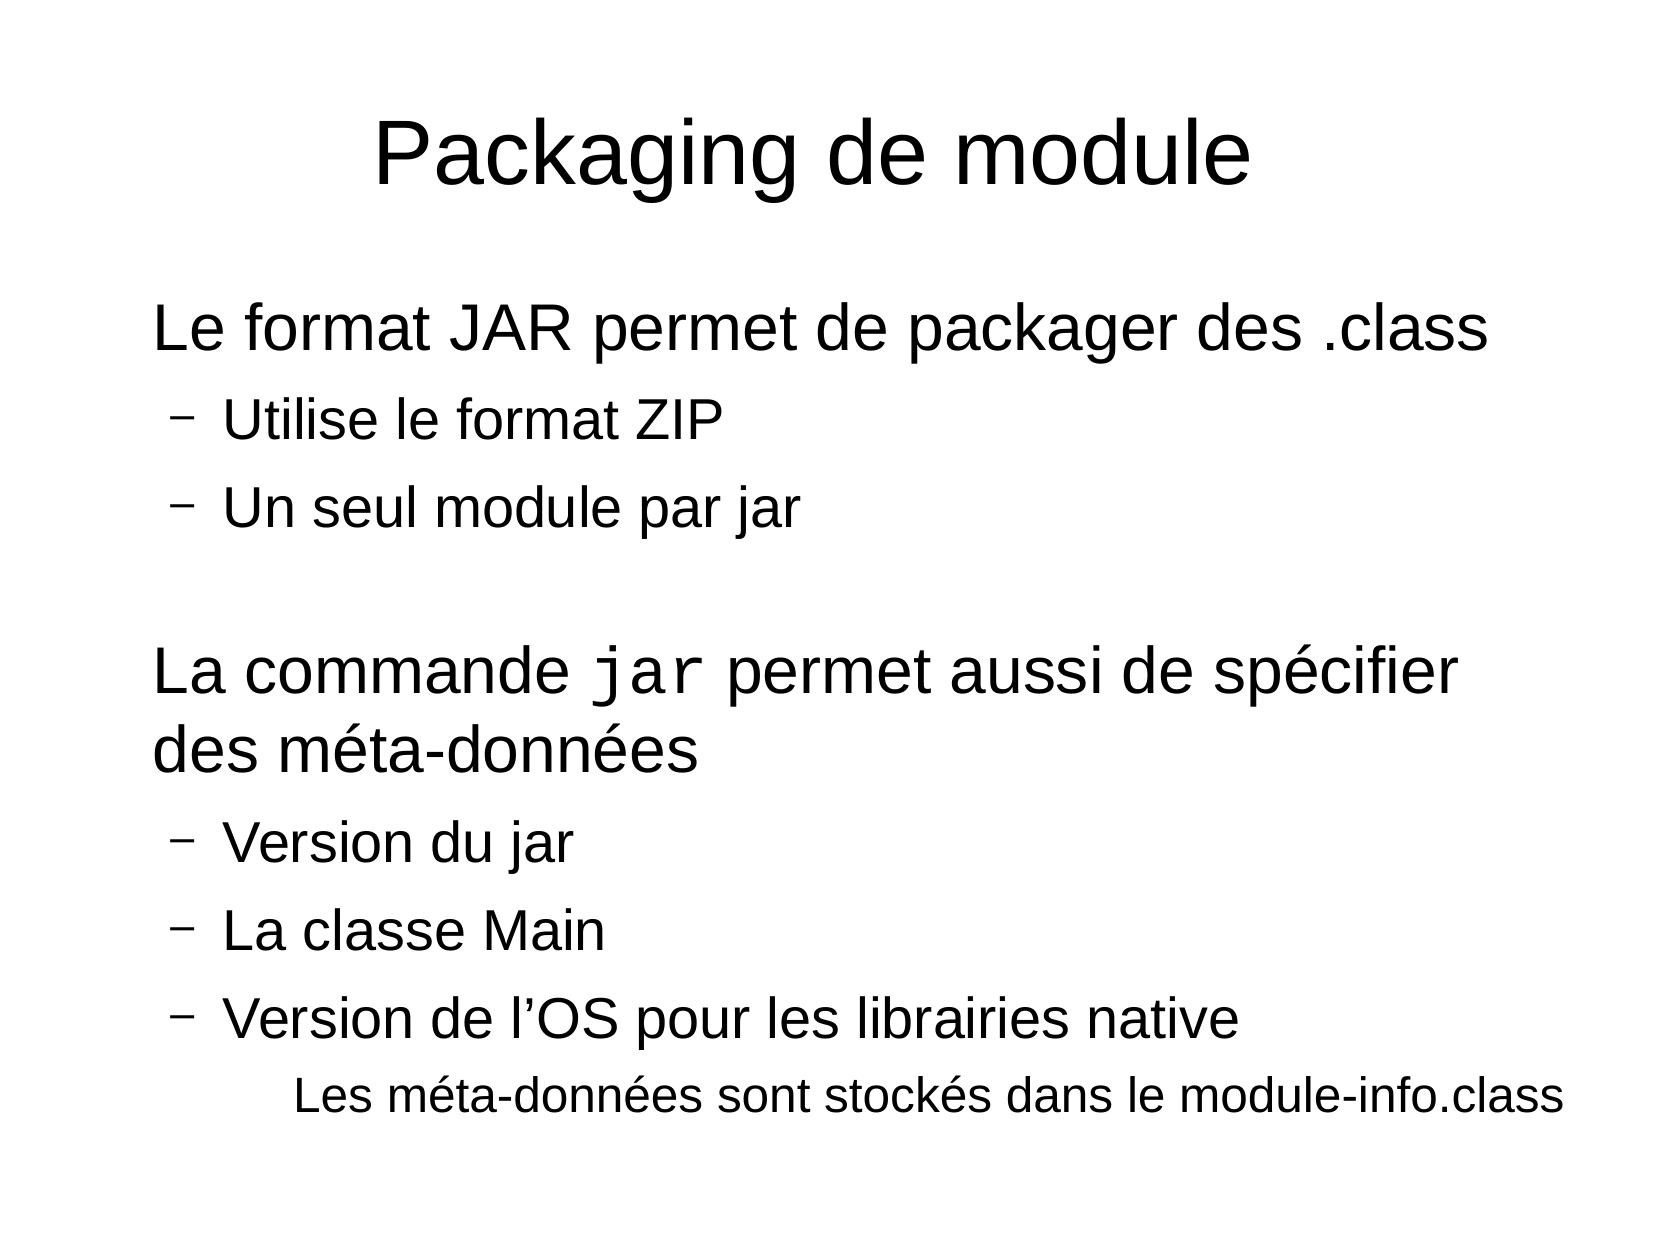

# Packaging de module
Le format JAR permet de packager des .class
Utilise le format ZIP
Un seul module par jar
La commande jar permet aussi de spécifier des méta-données
Version du jar
La classe Main
Version de l’OS pour les librairies native
Les méta-données sont stockés dans le module-info.class